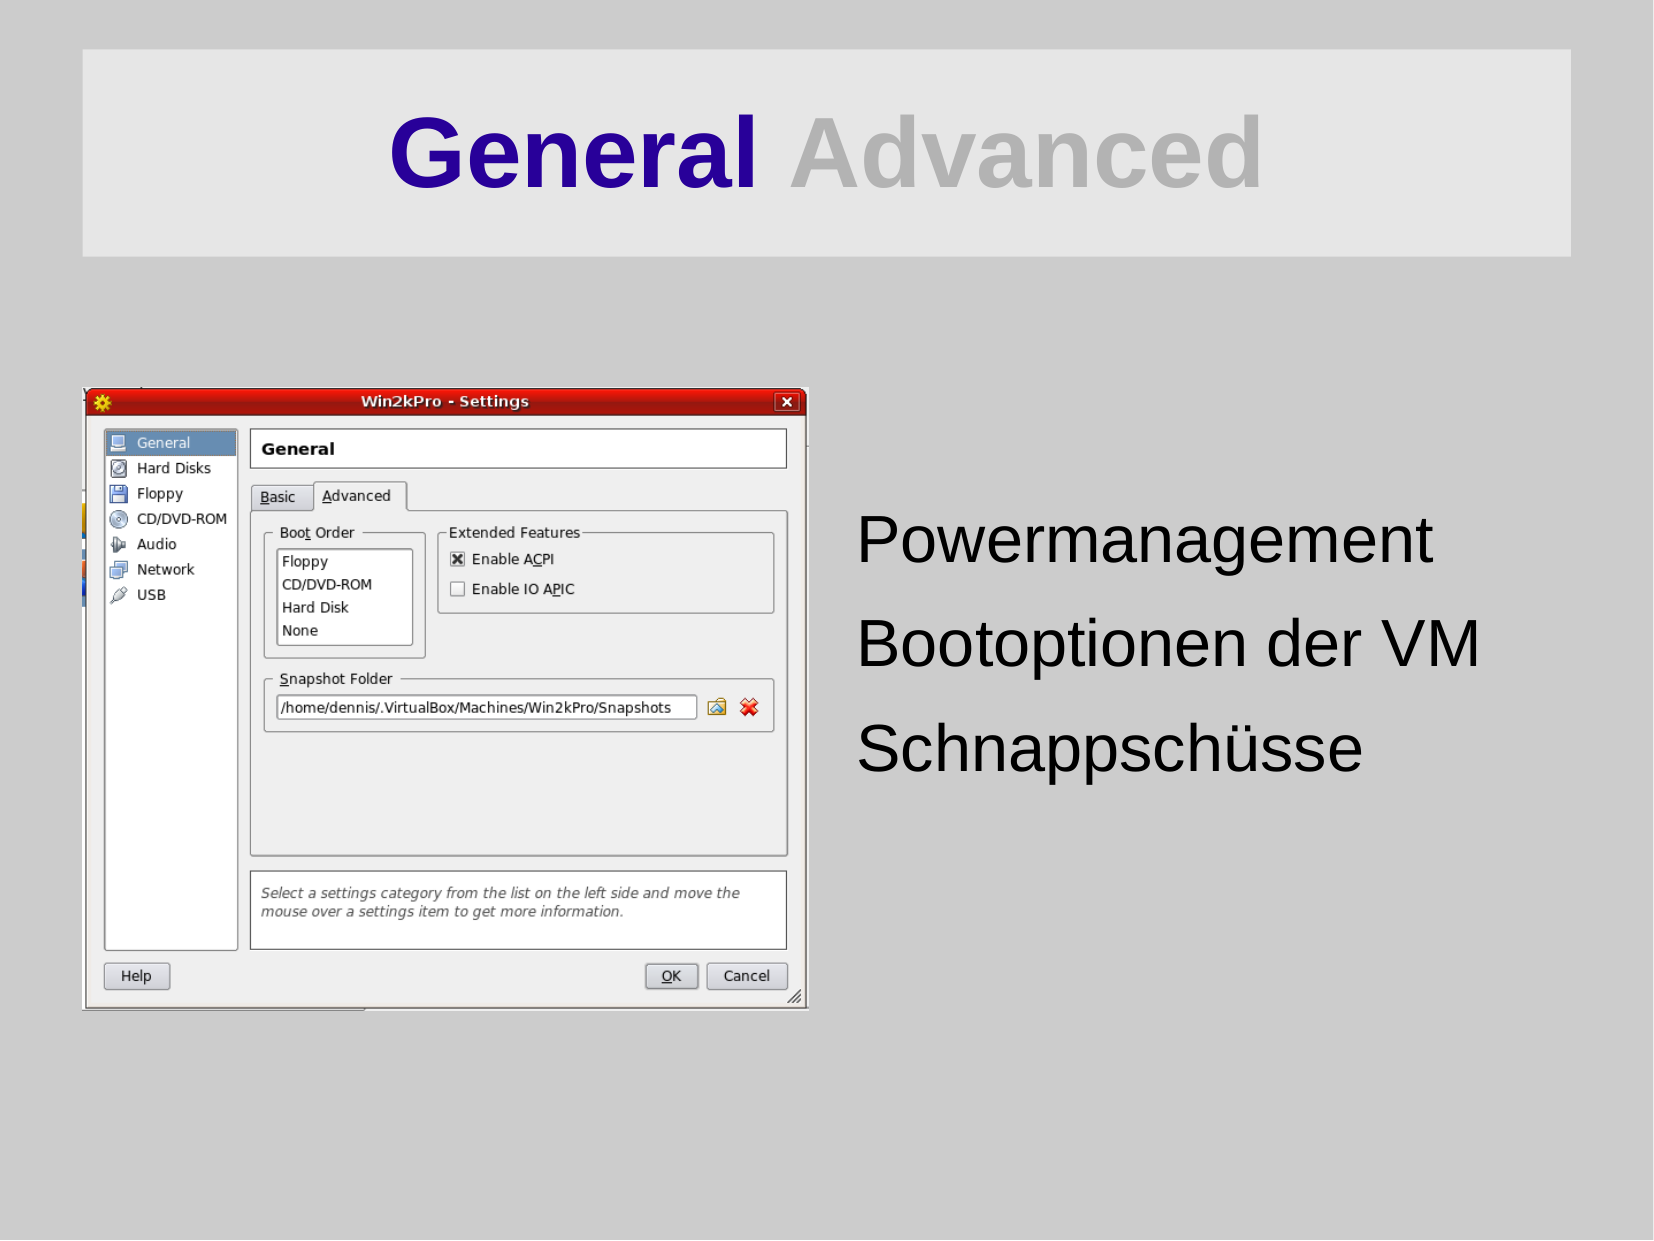

# General Advanced
Powermanagement
Bootoptionen der VM
Schnappschüsse